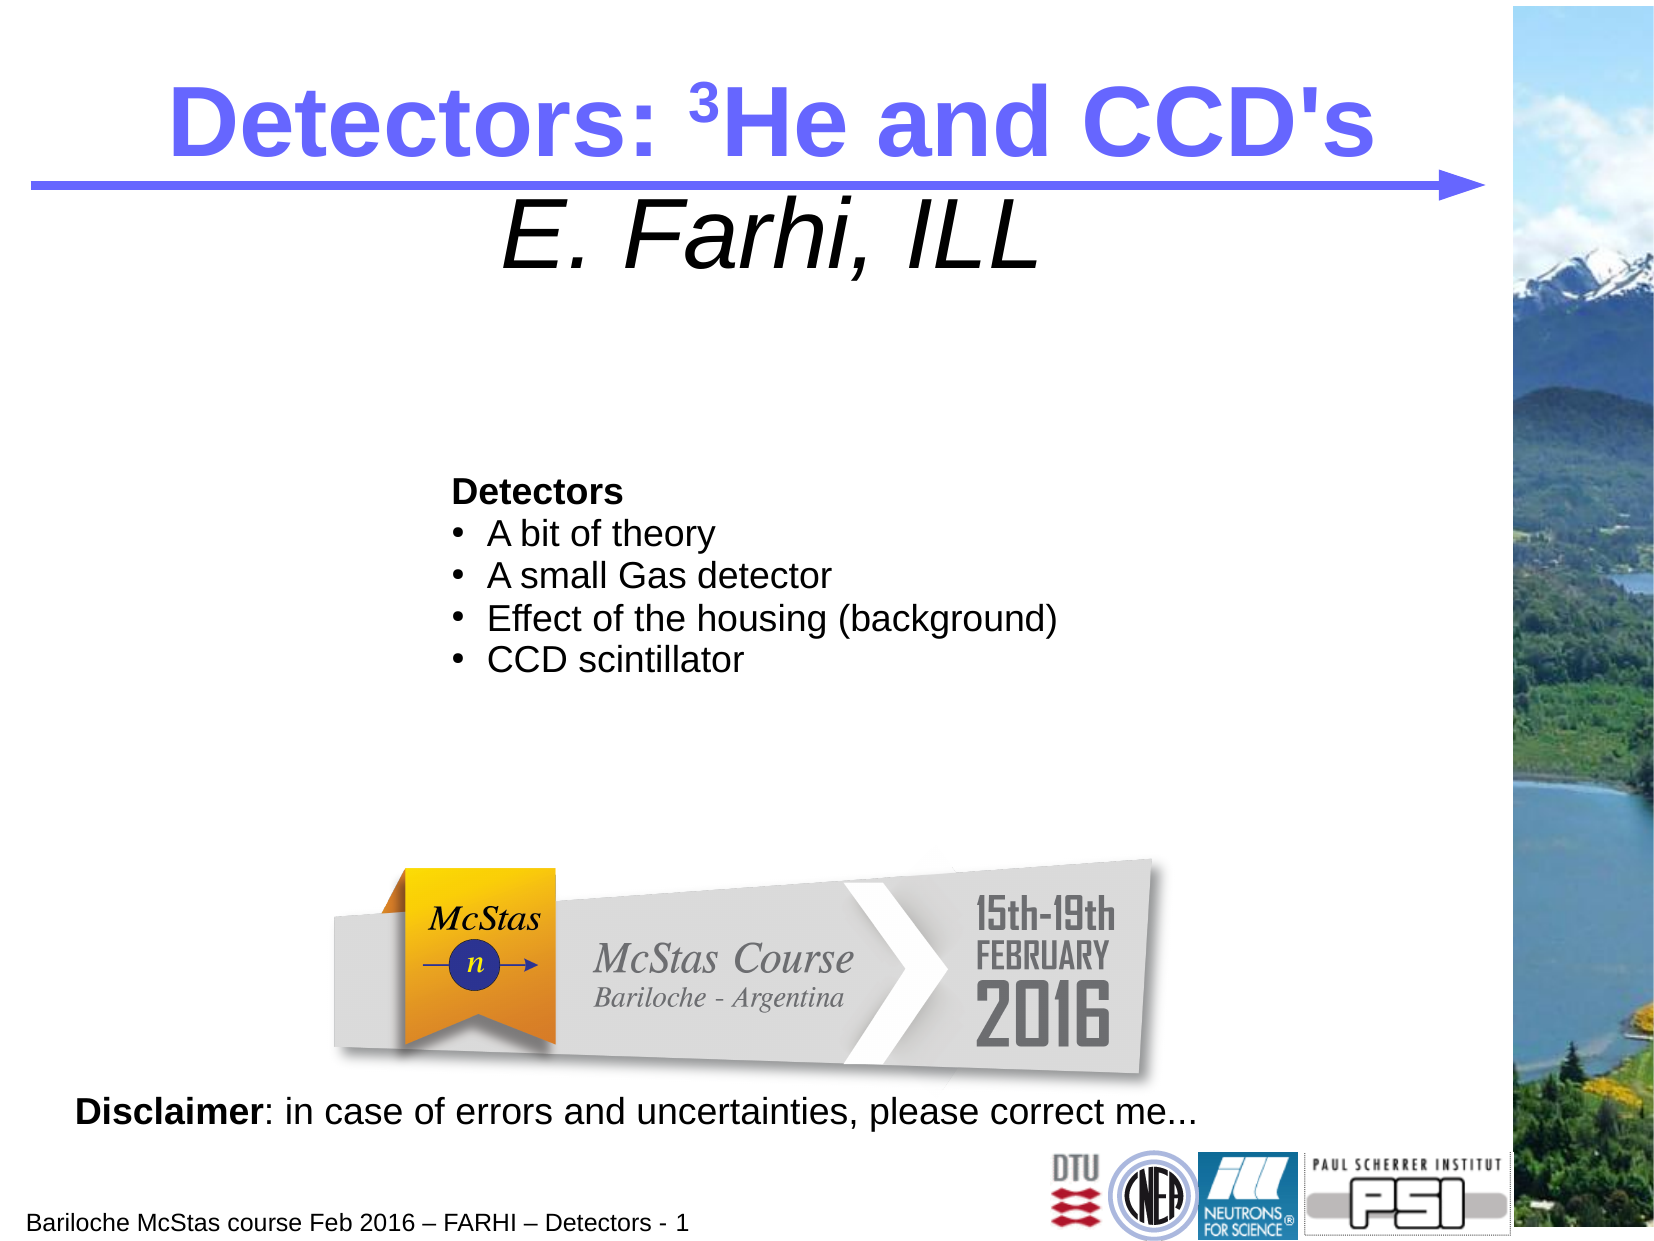

Detectors: 3He and CCD's
E. Farhi, ILL
Detectors
A bit of theory
A small Gas detector
Effect of the housing (background)
CCD scintillator
Disclaimer: in case of errors and uncertainties, please correct me...